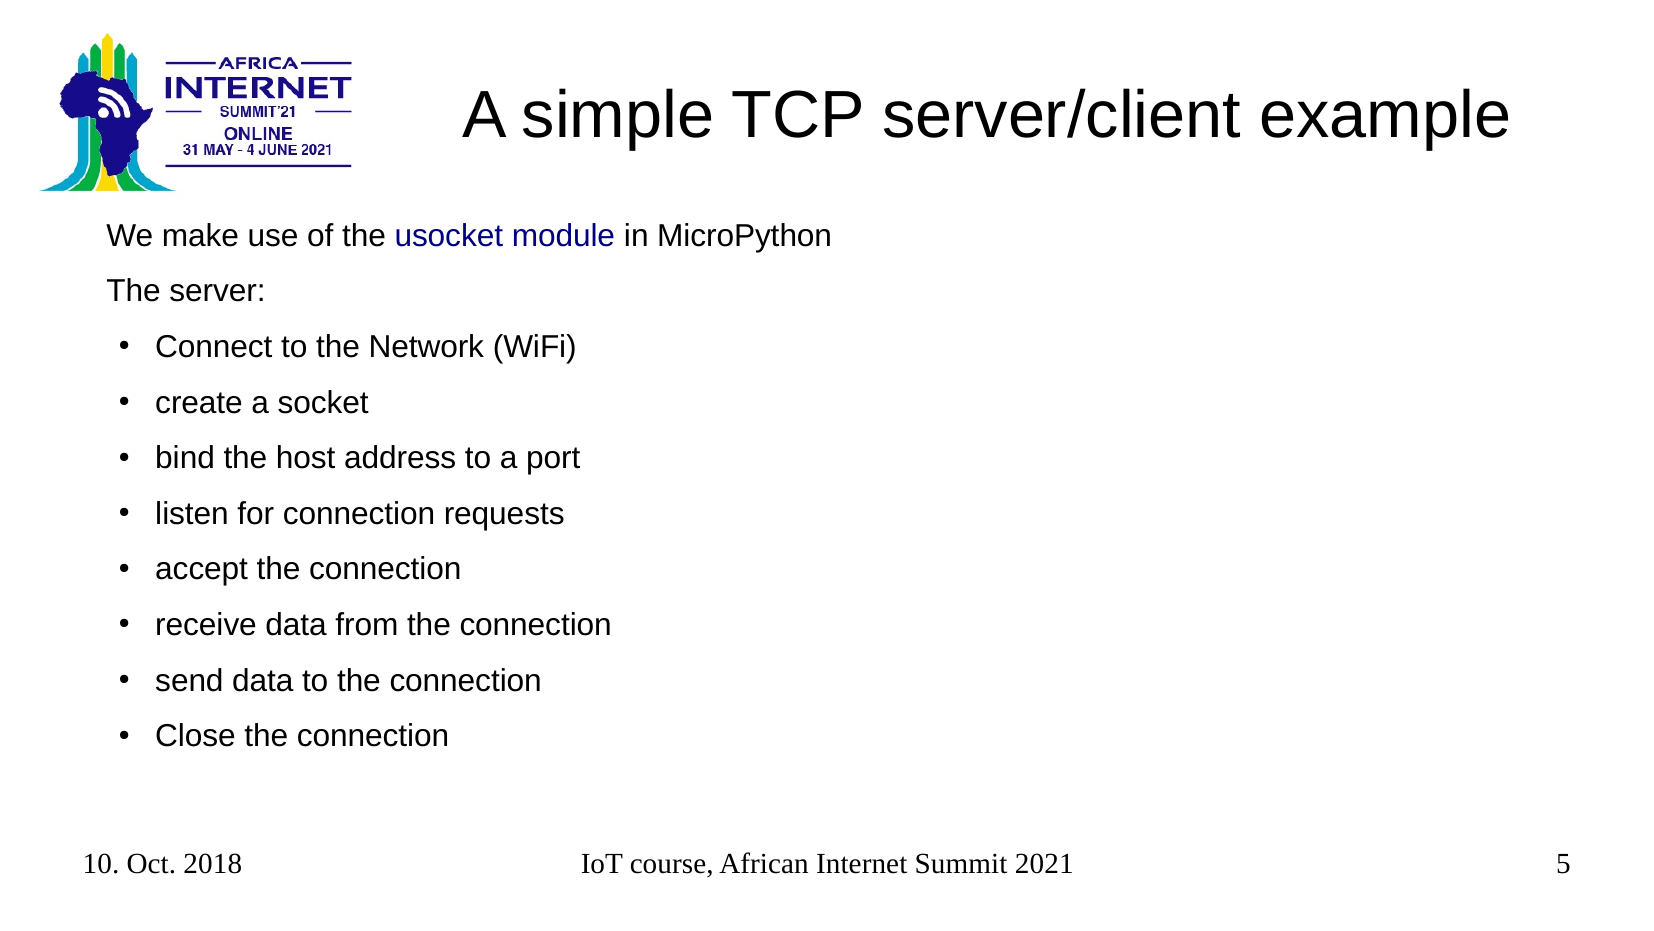

# A simple TCP server/client example
We make use of the usocket module in MicroPython
The server:
Connect to the Network (WiFi)
create a socket
bind the host address to a port
listen for connection requests
accept the connection
receive data from the connection
send data to the connection
Close the connection
10. Oct. 2018
IoT course, African Internet Summit 2021
5